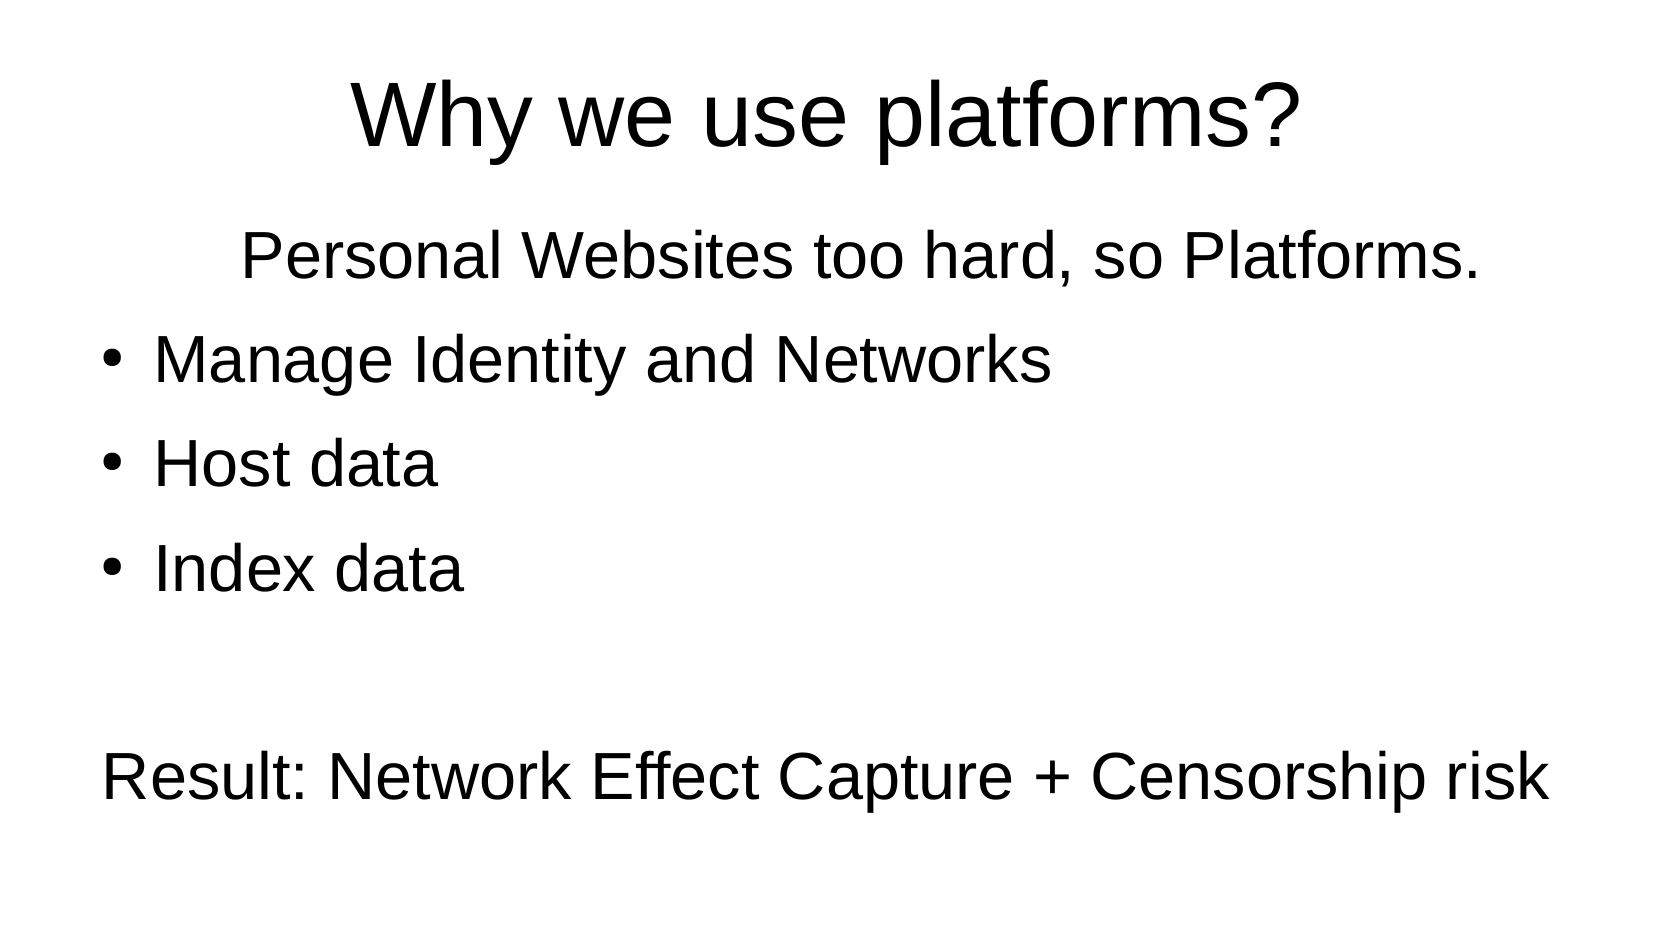

# Why we use platforms?
Personal Websites too hard, so Platforms.
Manage Identity and Networks
Host data
Index data
Result: Network Effect Capture + Censorship risk